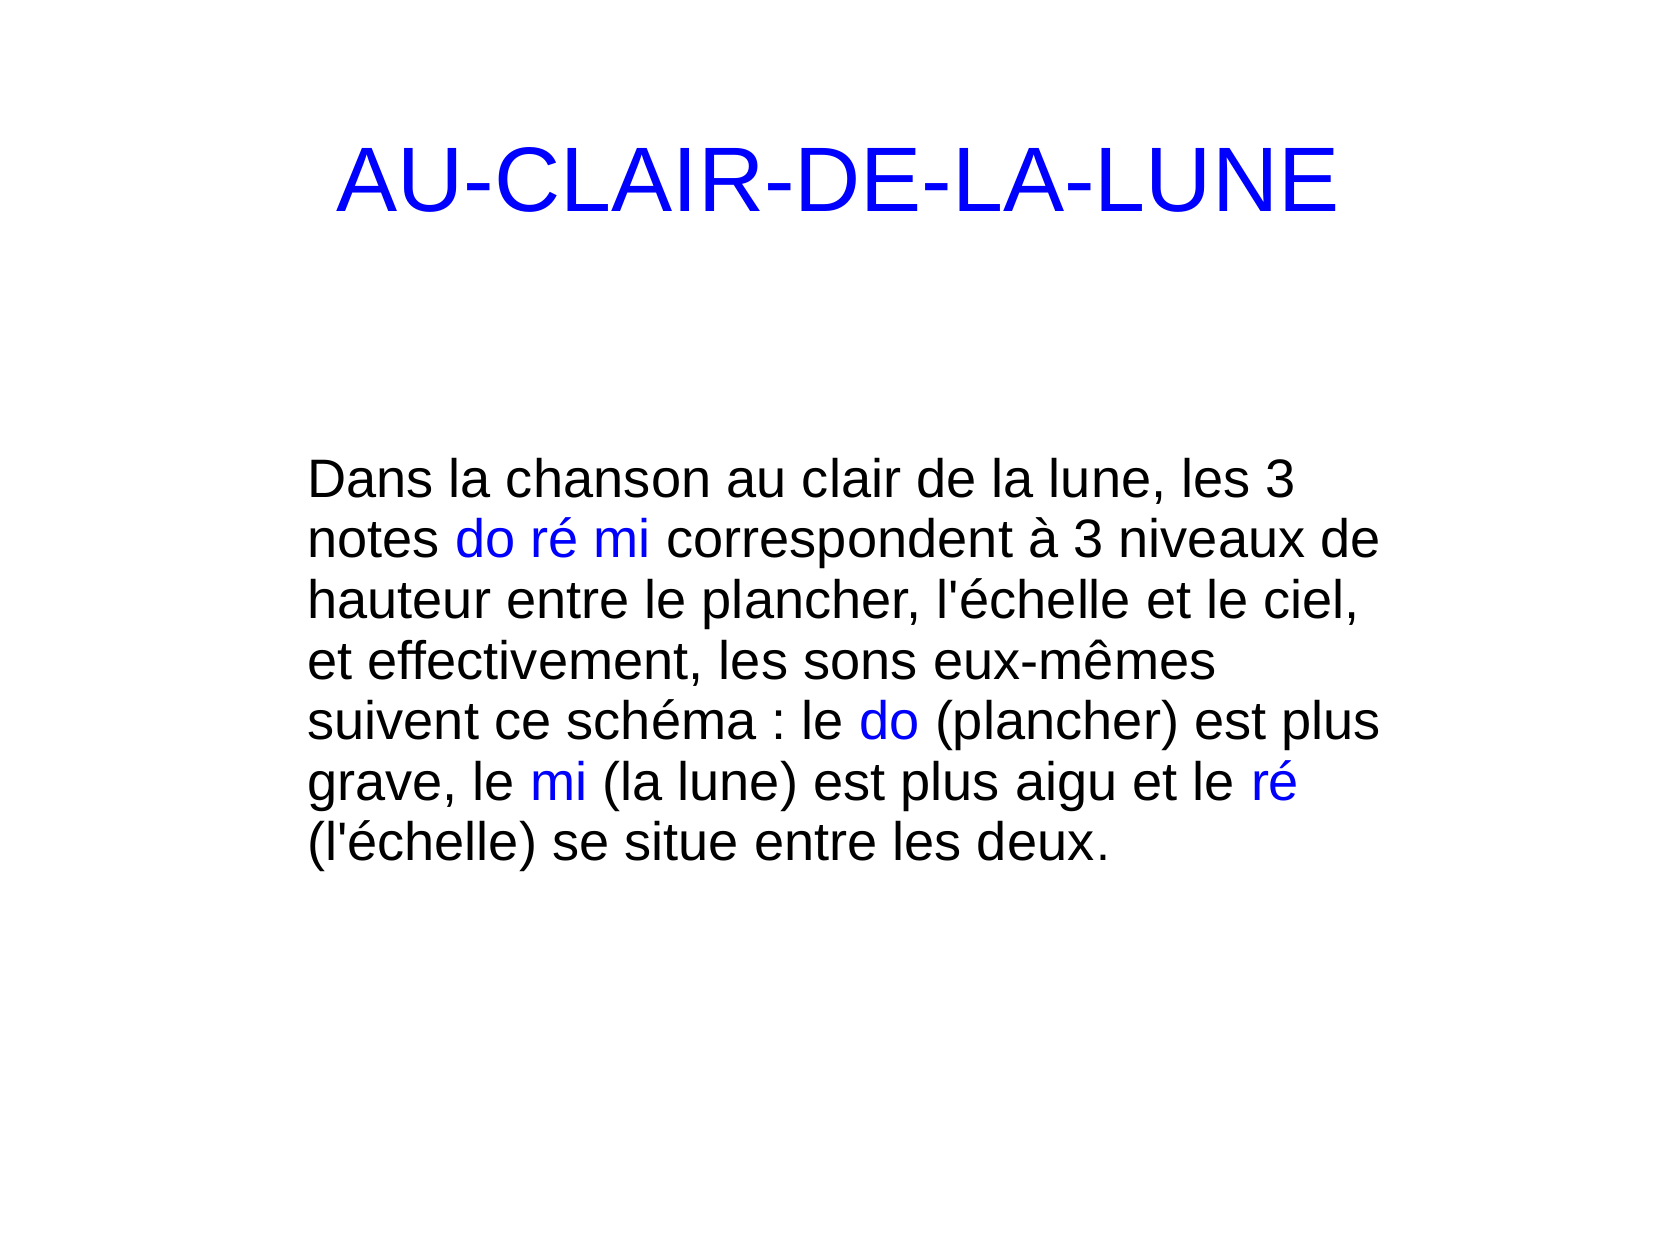

# AU-CLAIR-DE-LA-LUNE
Dans la chanson au clair de la lune, les 3 notes do ré mi correspondent à 3 niveaux de hauteur entre le plancher, l'échelle et le ciel, et effectivement, les sons eux-mêmes suivent ce schéma : le do (plancher) est plus grave, le mi (la lune) est plus aigu et le ré (l'échelle) se situe entre les deux.